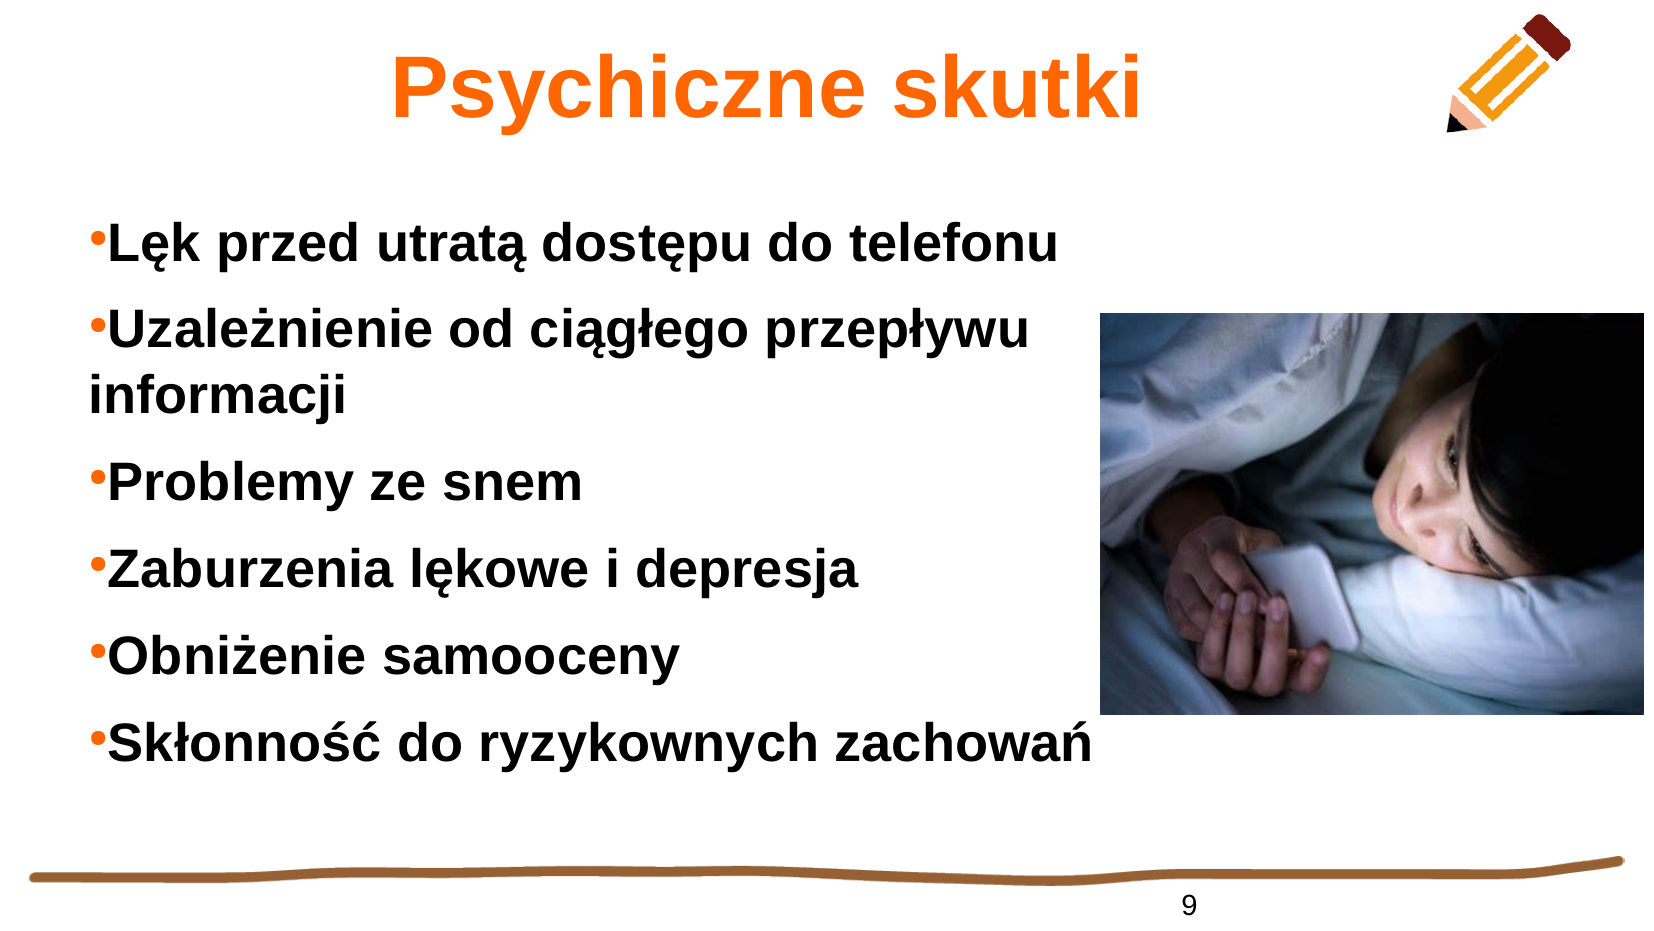

# Psychiczne skutki
Lęk przed utratą dostępu do telefonu
Uzależnienie od ciągłego przepływu informacji
Problemy ze snem
Zaburzenia lękowe i depresja
Obniżenie samooceny
Skłonność do ryzykownych zachowań